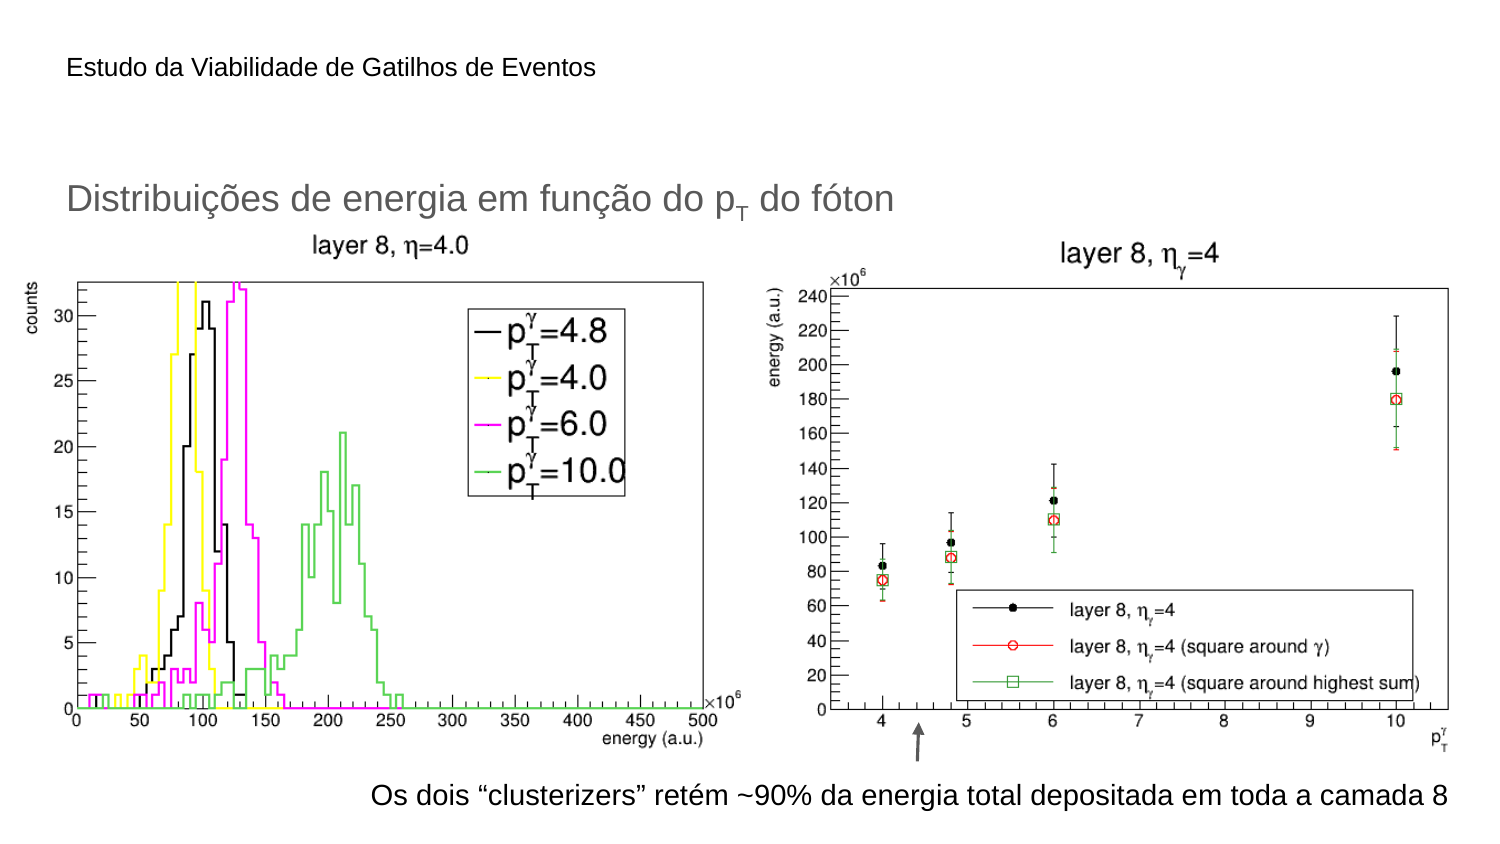

# Estudo da Viabilidade de Gatilhos de Eventos
Distribuições de energia em função do pT do fóton
Os dois “clusterizers” retém ~90% da energia total depositada em toda a camada 8